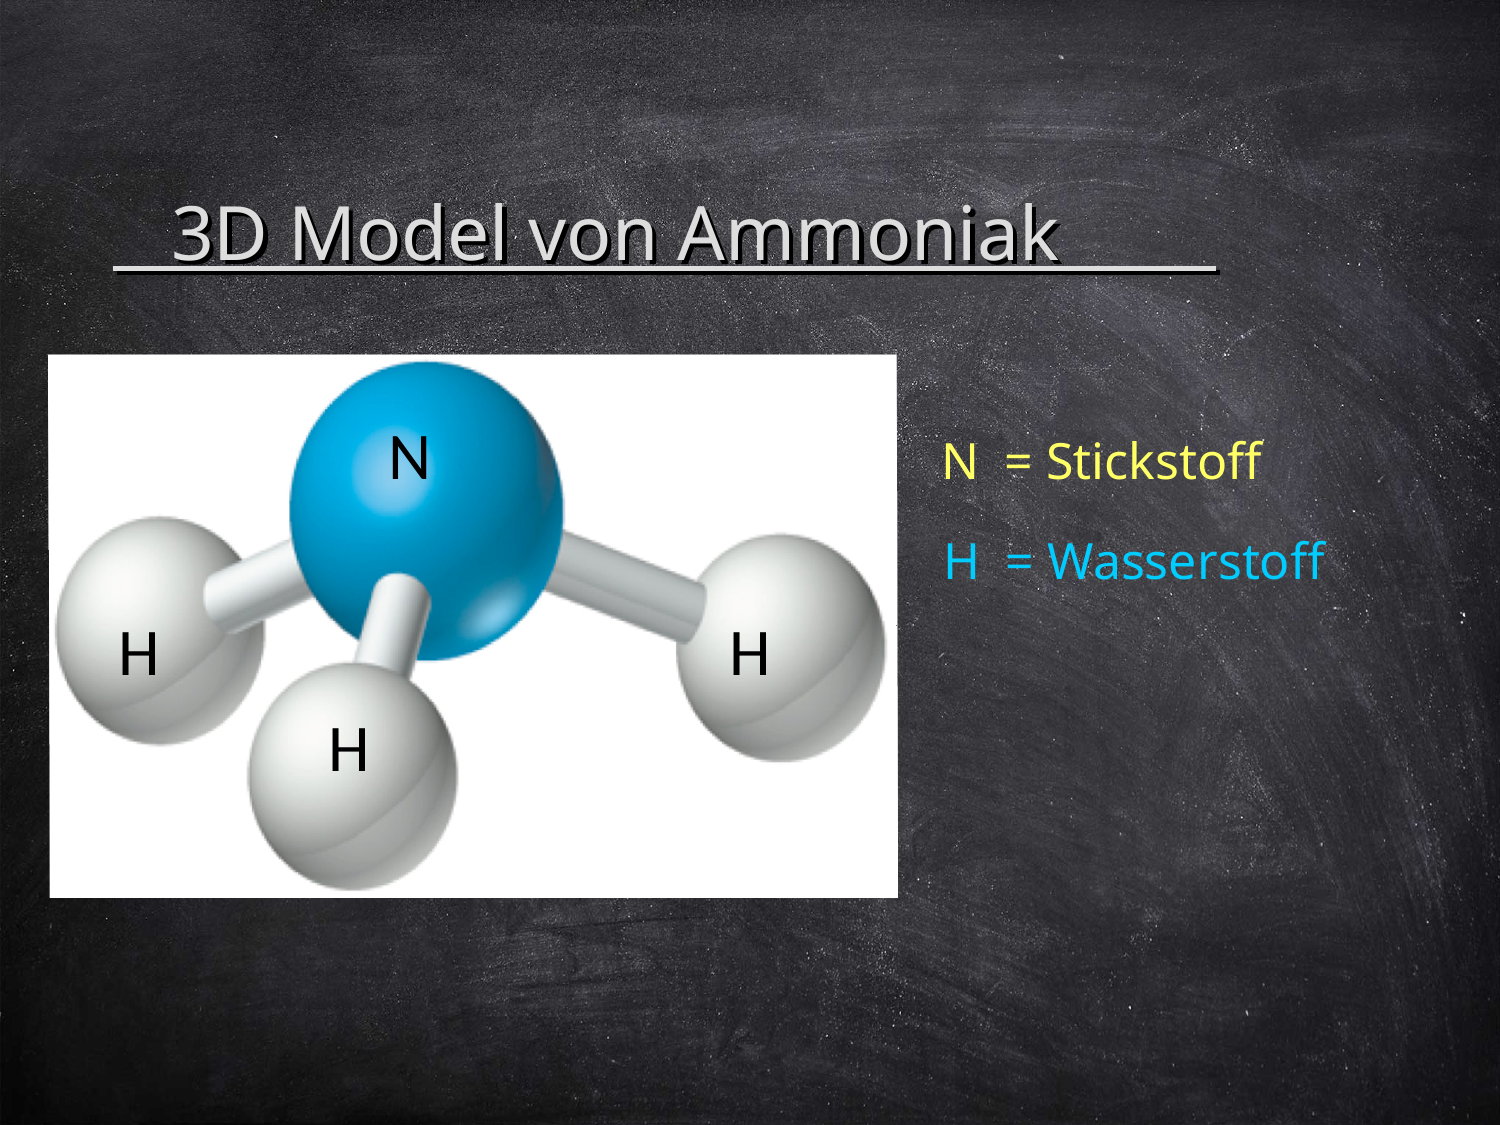

# 3D Model von Ammoniak
 N N = Stickstoff
 H = Wasserstoff
H H
 H